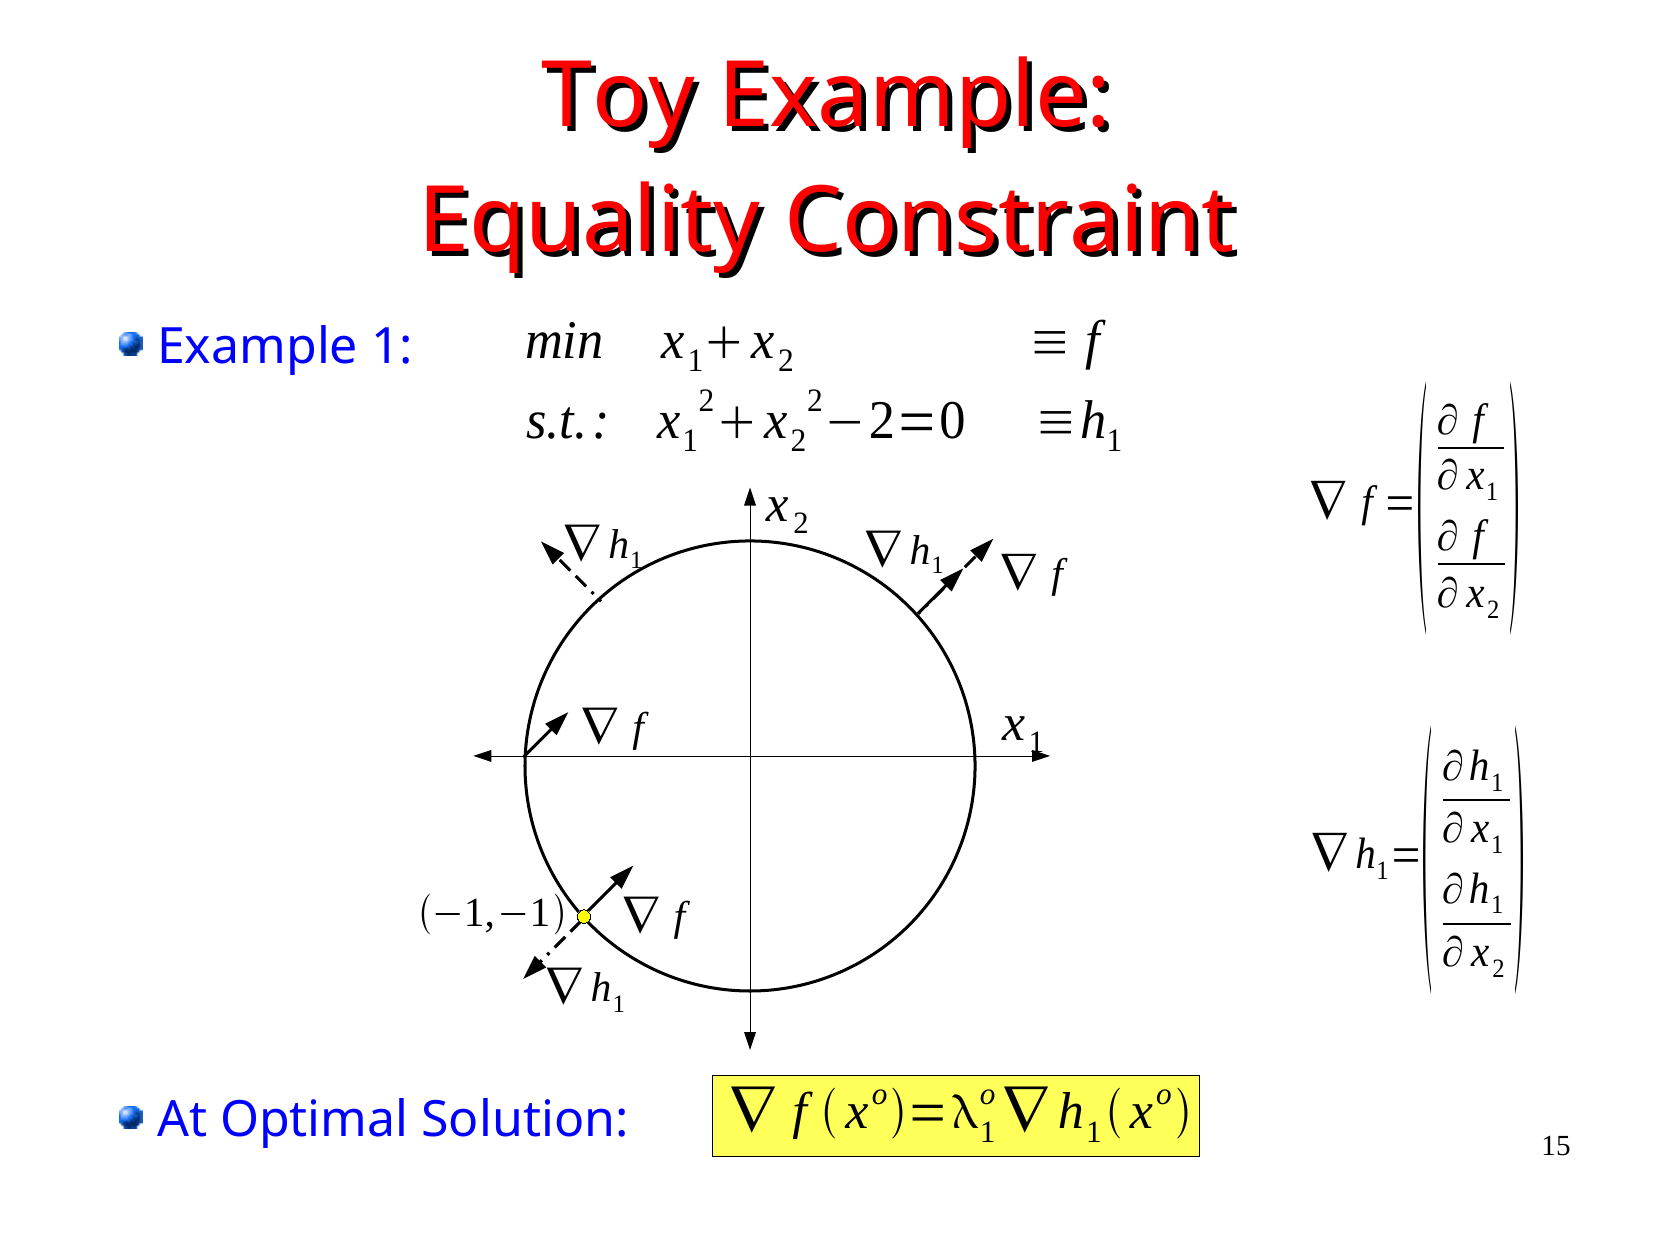

# Toy Example: Equality Constraint
Example 1:
At Optimal Solution:
15